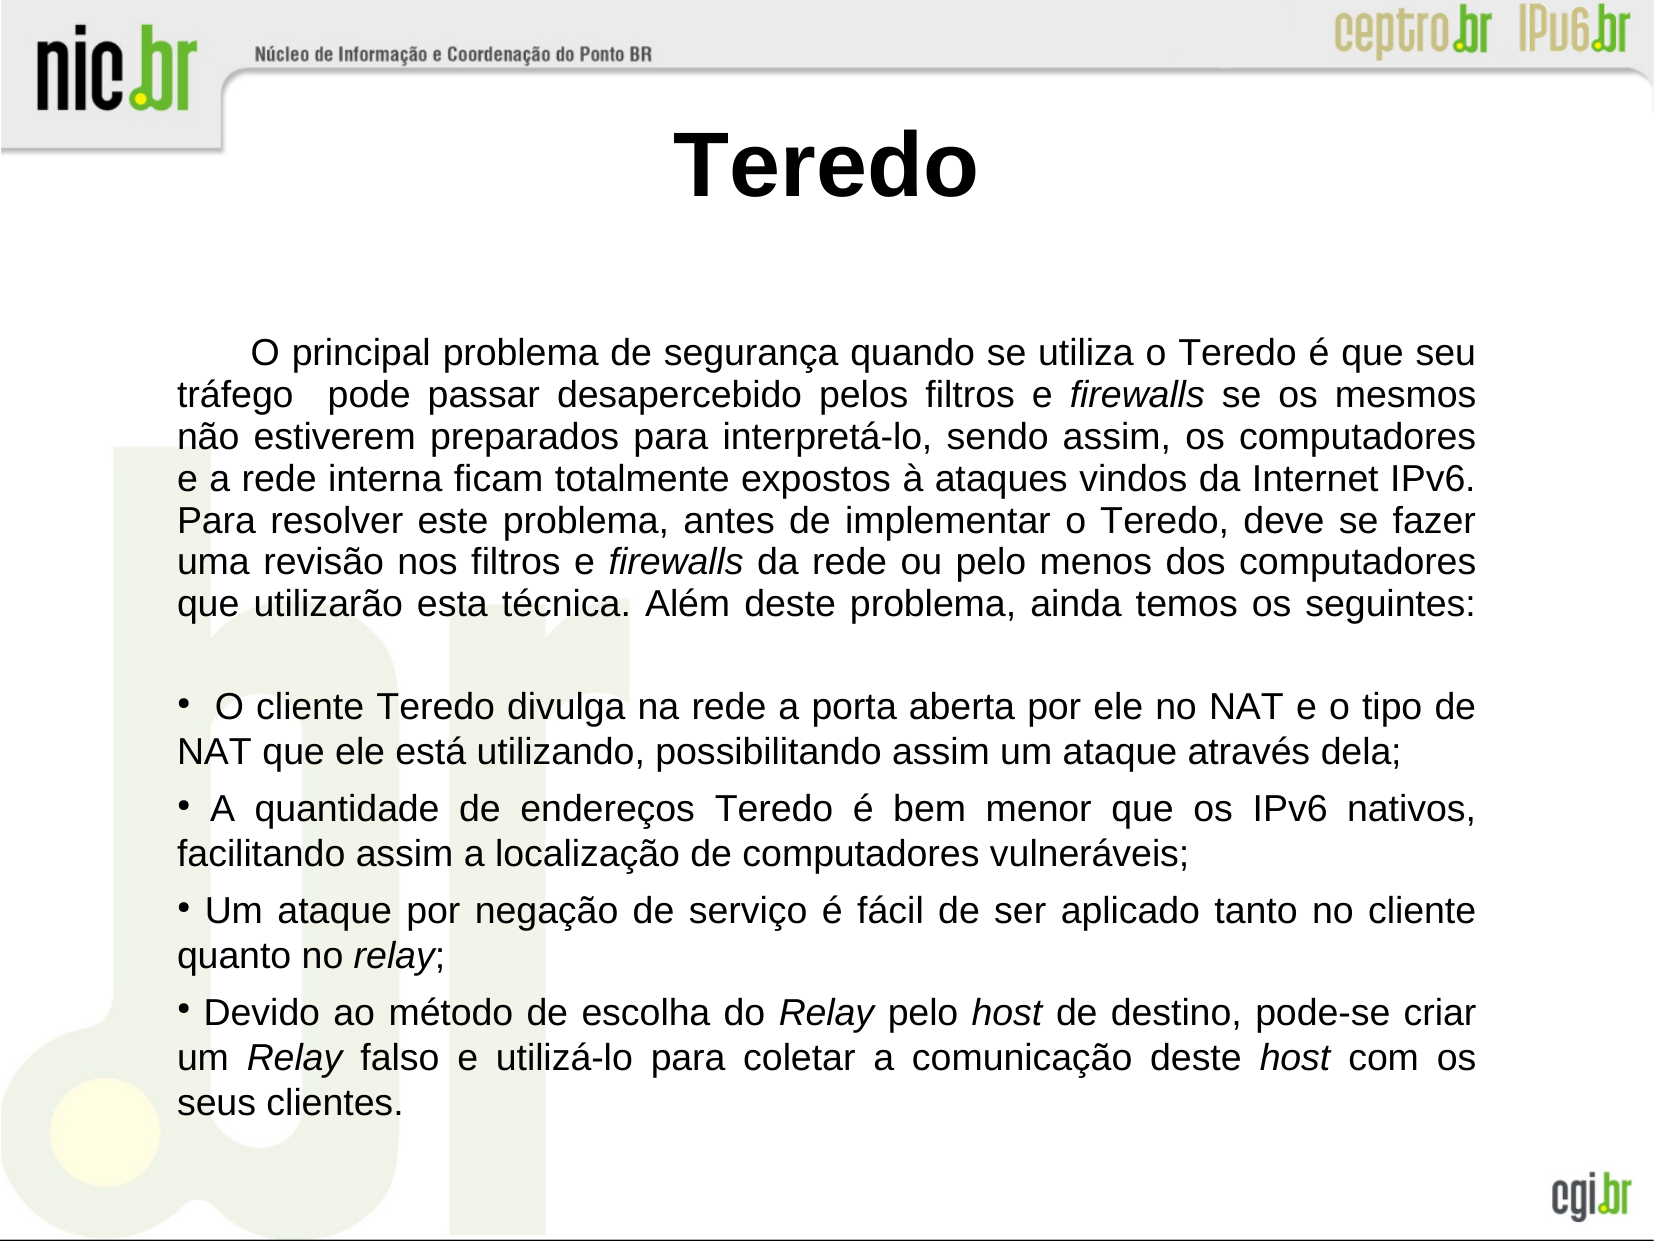

Teredo
	O principal problema de segurança quando se utiliza o Teredo é que seu tráfego pode passar desapercebido pelos filtros e firewalls se os mesmos não estiverem preparados para interpretá-lo, sendo assim, os computadores e a rede interna ficam totalmente expostos à ataques vindos da Internet IPv6. Para resolver este problema, antes de implementar o Teredo, deve se fazer uma revisão nos filtros e firewalls da rede ou pelo menos dos computadores que utilizarão esta técnica. Além deste problema, ainda temos os seguintes:
 O cliente Teredo divulga na rede a porta aberta por ele no NAT e o tipo de NAT que ele está utilizando, possibilitando assim um ataque através dela;
 A quantidade de endereços Teredo é bem menor que os IPv6 nativos, facilitando assim a localização de computadores vulneráveis;
 Um ataque por negação de serviço é fácil de ser aplicado tanto no cliente quanto no relay;
 Devido ao método de escolha do Relay pelo host de destino, pode-se criar um Relay falso e utilizá-lo para coletar a comunicação deste host com os seus clientes.